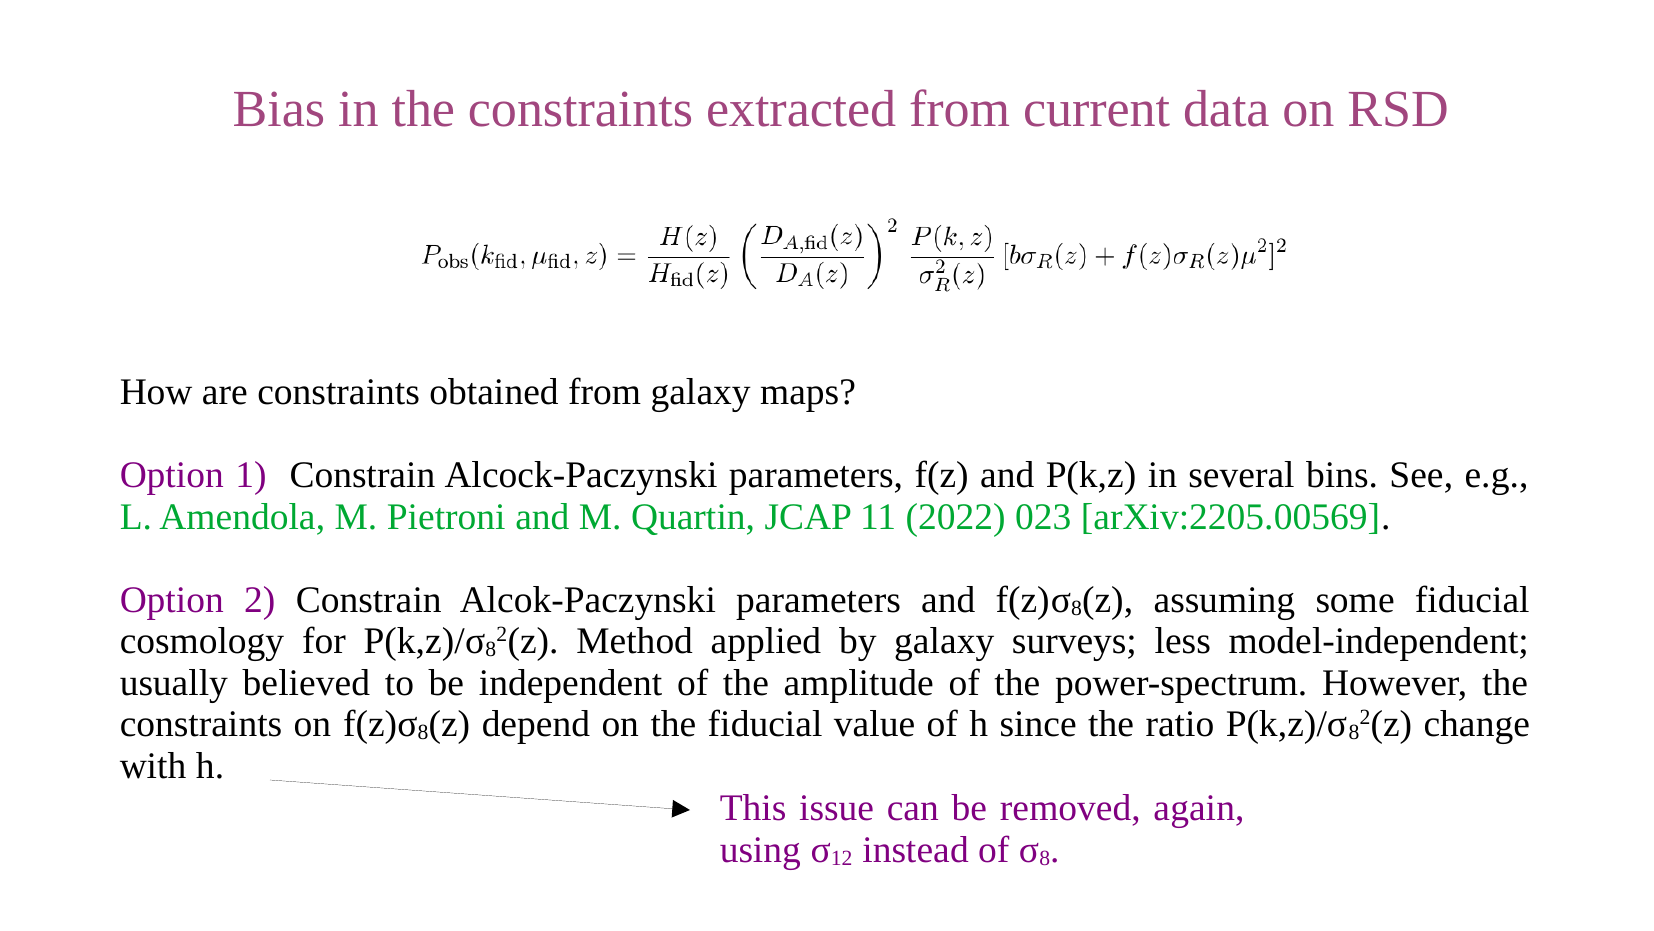

# Bias in the constraints extracted from current data on RSD
How are constraints obtained from galaxy maps?
Option 1) Constrain Alcock-Paczynski parameters, f(z) and P(k,z) in several bins. See, e.g., L. Amendola, M. Pietroni and M. Quartin, JCAP 11 (2022) 023 [arXiv:2205.00569].
Option 2) Constrain Alcok-Paczynski parameters and f(z)σ8(z), assuming some fiducial cosmology for P(k,z)/σ82(z). Method applied by galaxy surveys; less model-independent; usually believed to be independent of the amplitude of the power-spectrum. However, the constraints on f(z)σ8(z) depend on the fiducial value of h since the ratio P(k,z)/σ82(z) change with h.
This issue can be removed, again, using σ12 instead of σ8.